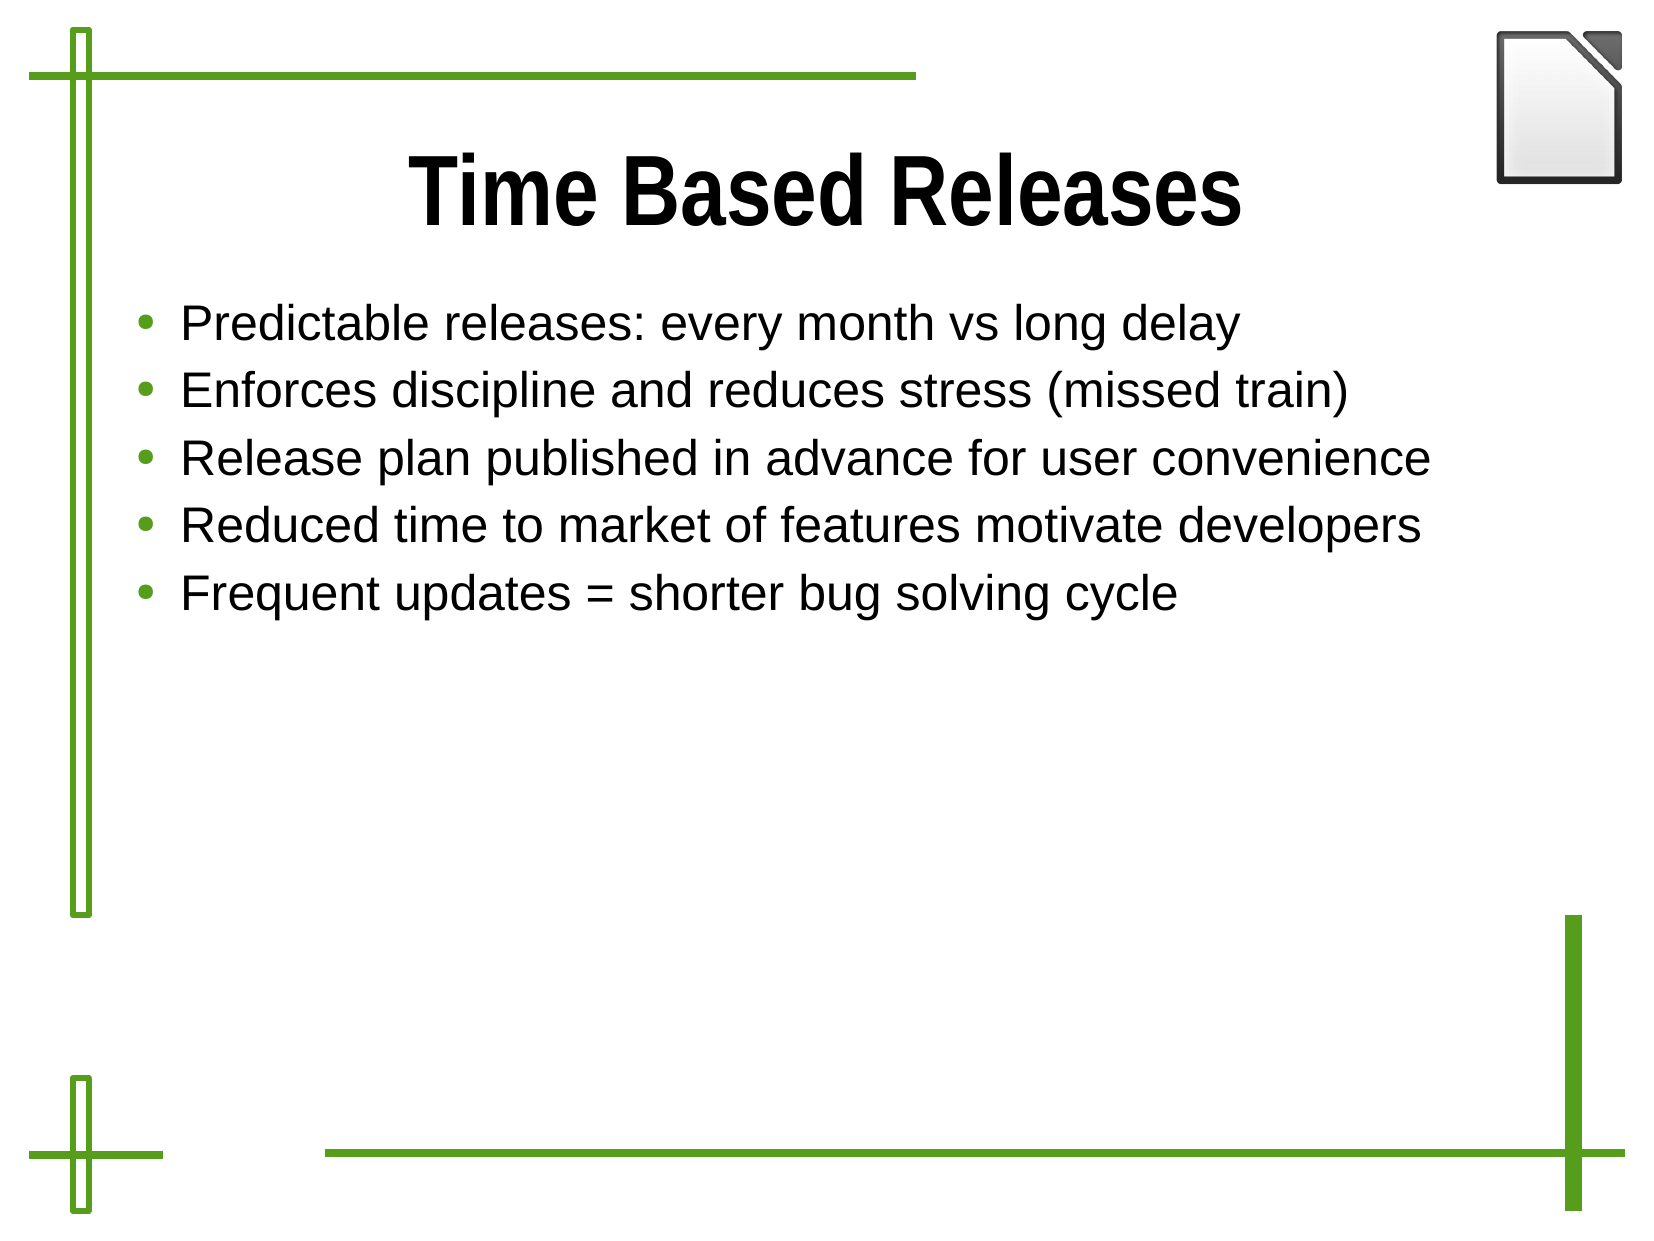

# Time Based Releases
Predictable releases: every month vs long delay
Enforces discipline and reduces stress (missed train)
Release plan published in advance for user convenience
Reduced time to market of features motivate developers
Frequent updates = shorter bug solving cycle